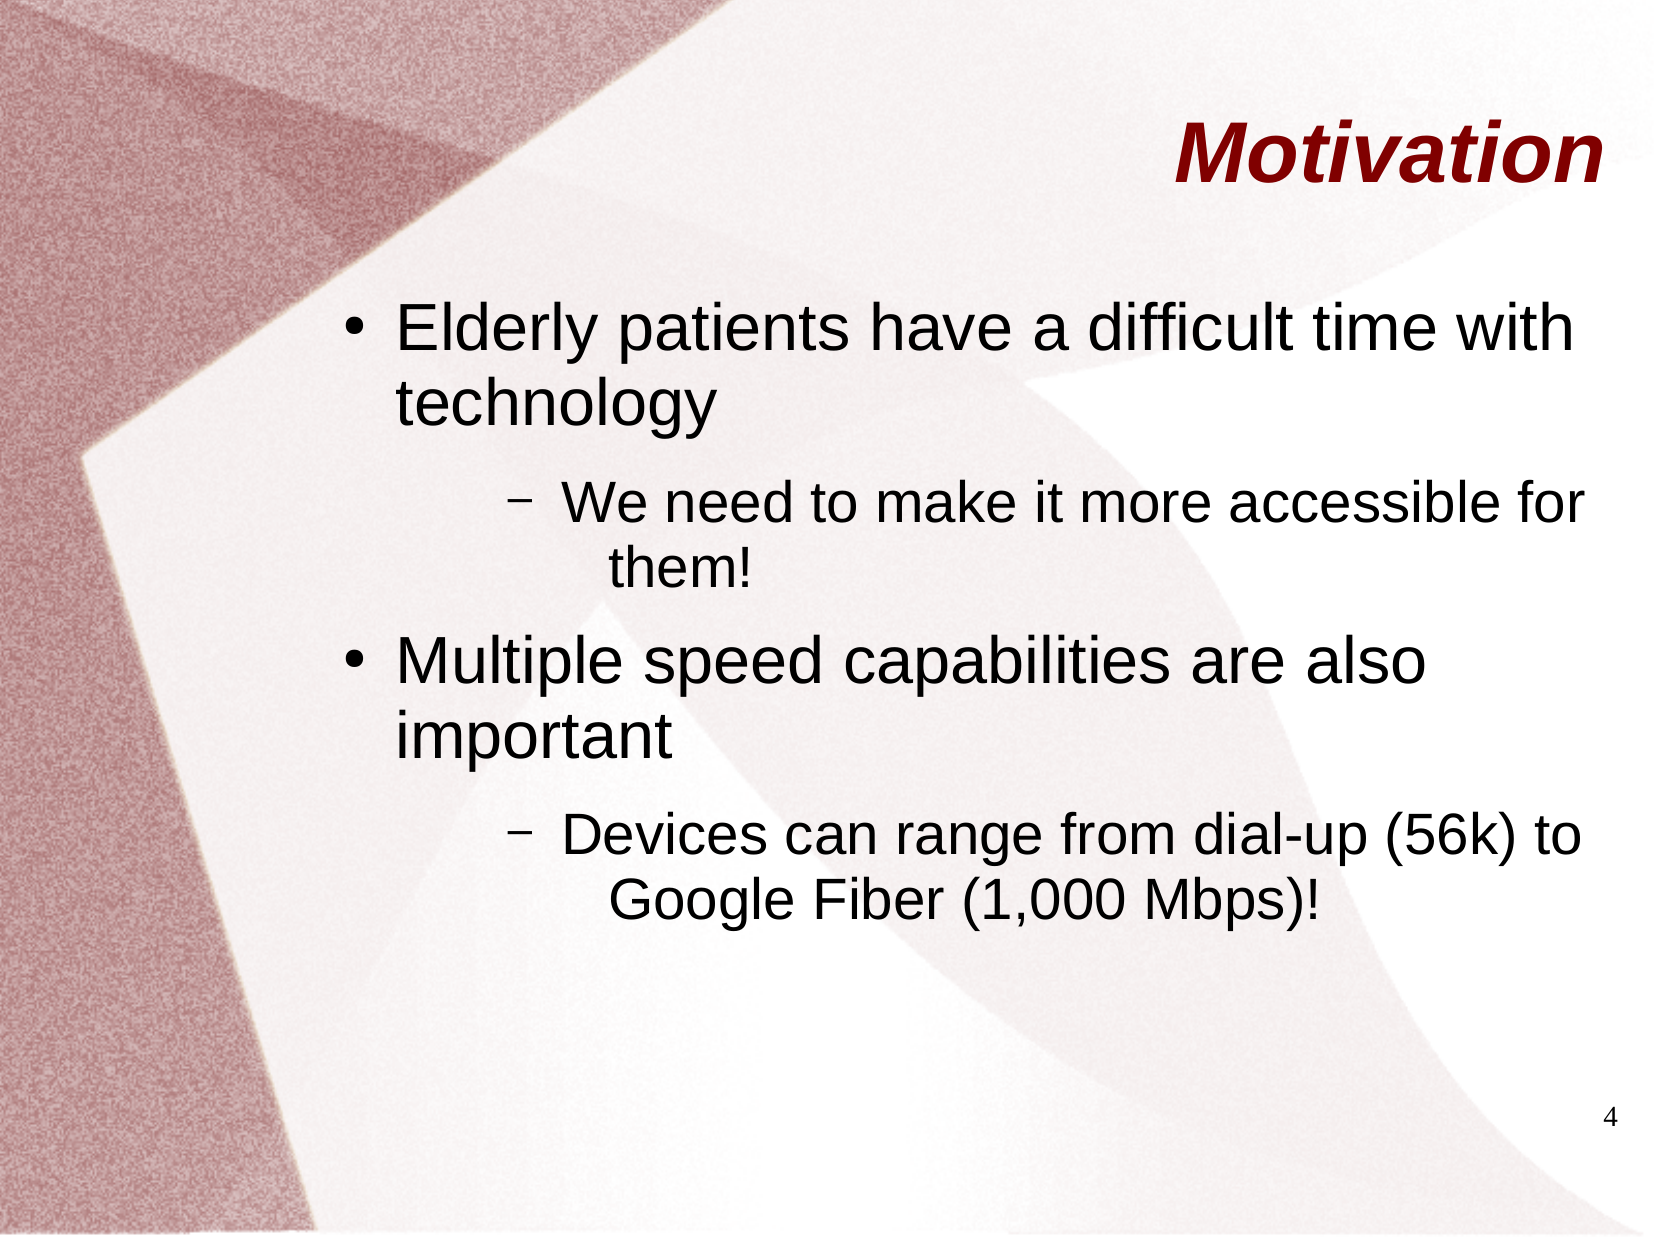

# Motivation
Elderly patients have a difficult time with technology
We need to make it more accessible for them!
Multiple speed capabilities are also important
Devices can range from dial-up (56k) to Google Fiber (1,000 Mbps)!
4